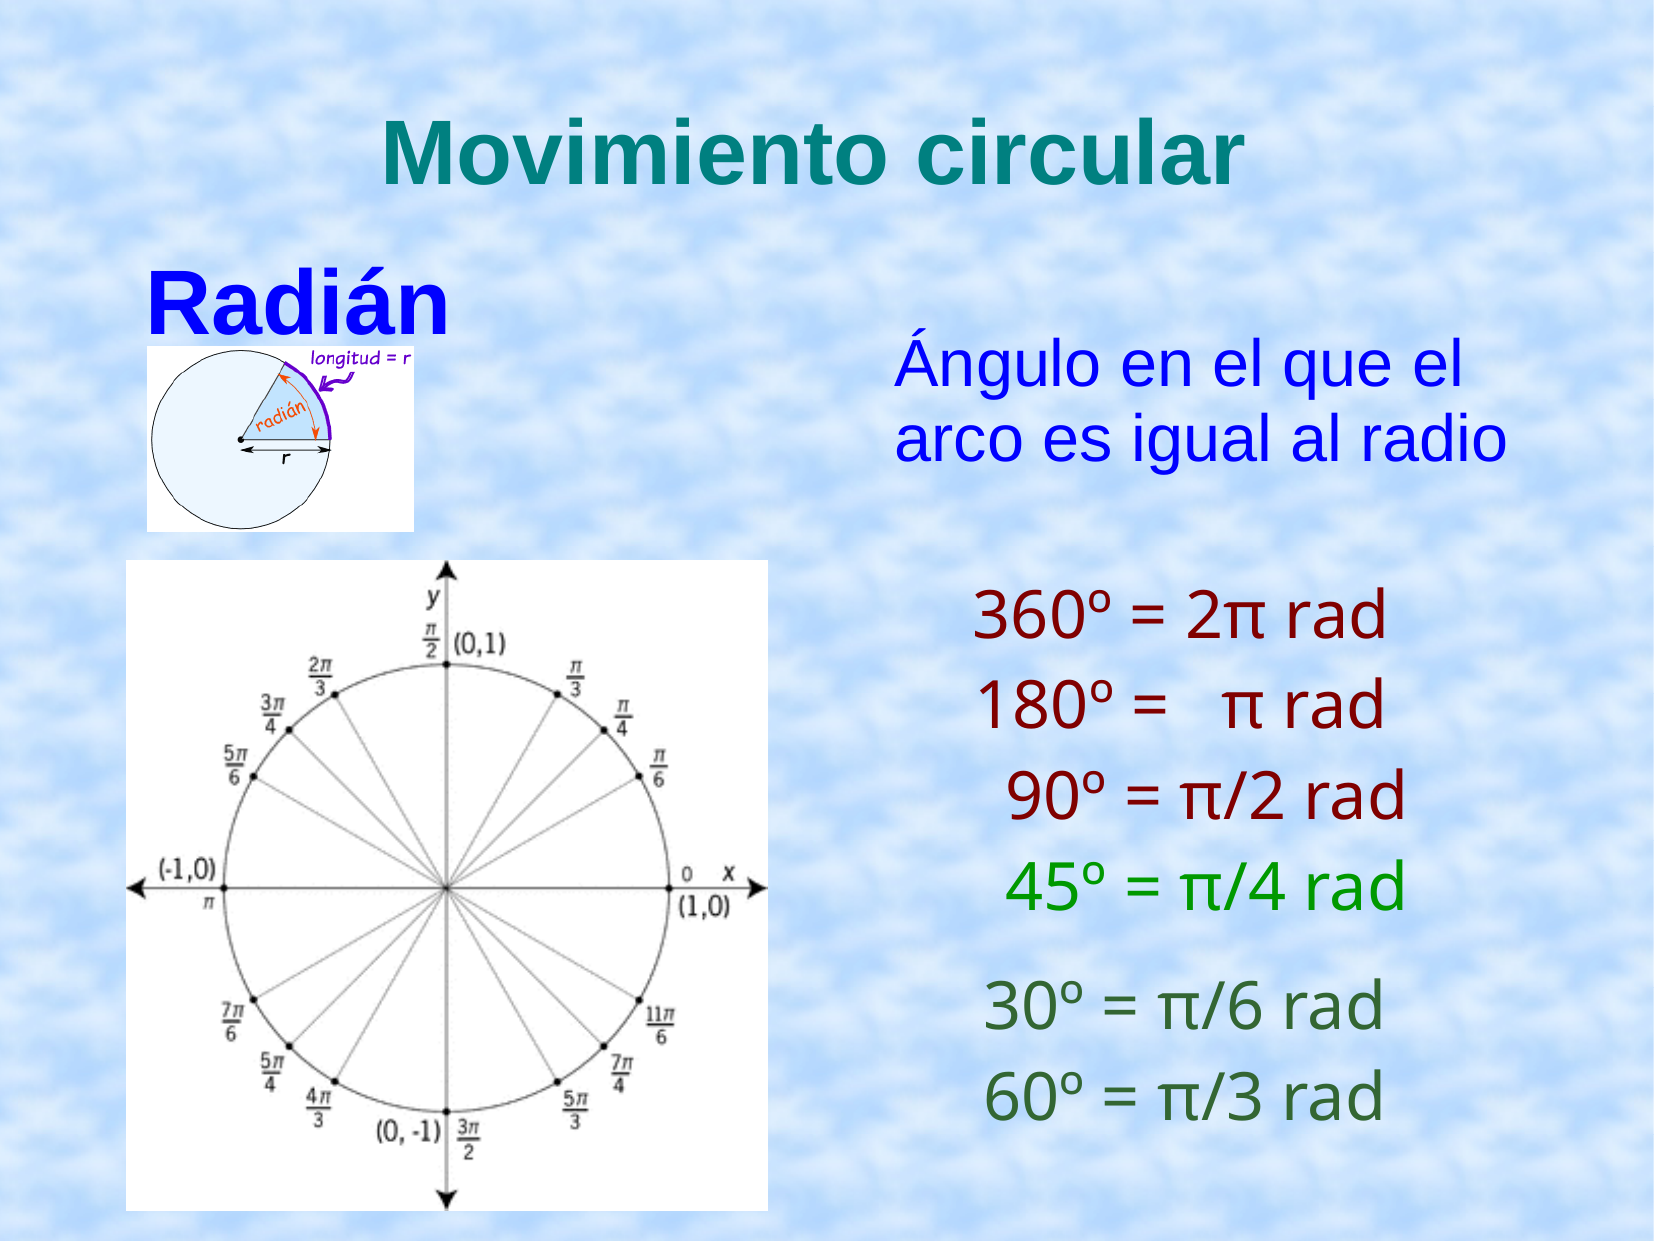

# Movimiento circular
Radián
Ángulo en el que el arco es igual al radio
360º = 2π rad
180º = π rad
 90º = π/2 rad
 45º = π/4 rad
30º = π/6 rad
60º = π/3 rad
la relación entre ω y el periodo T es
ω = 2π/T
la relación entre ω y el periodo T es
ω = 2π/T
la relación entre ω y el periodo T es
ω = 2π/T